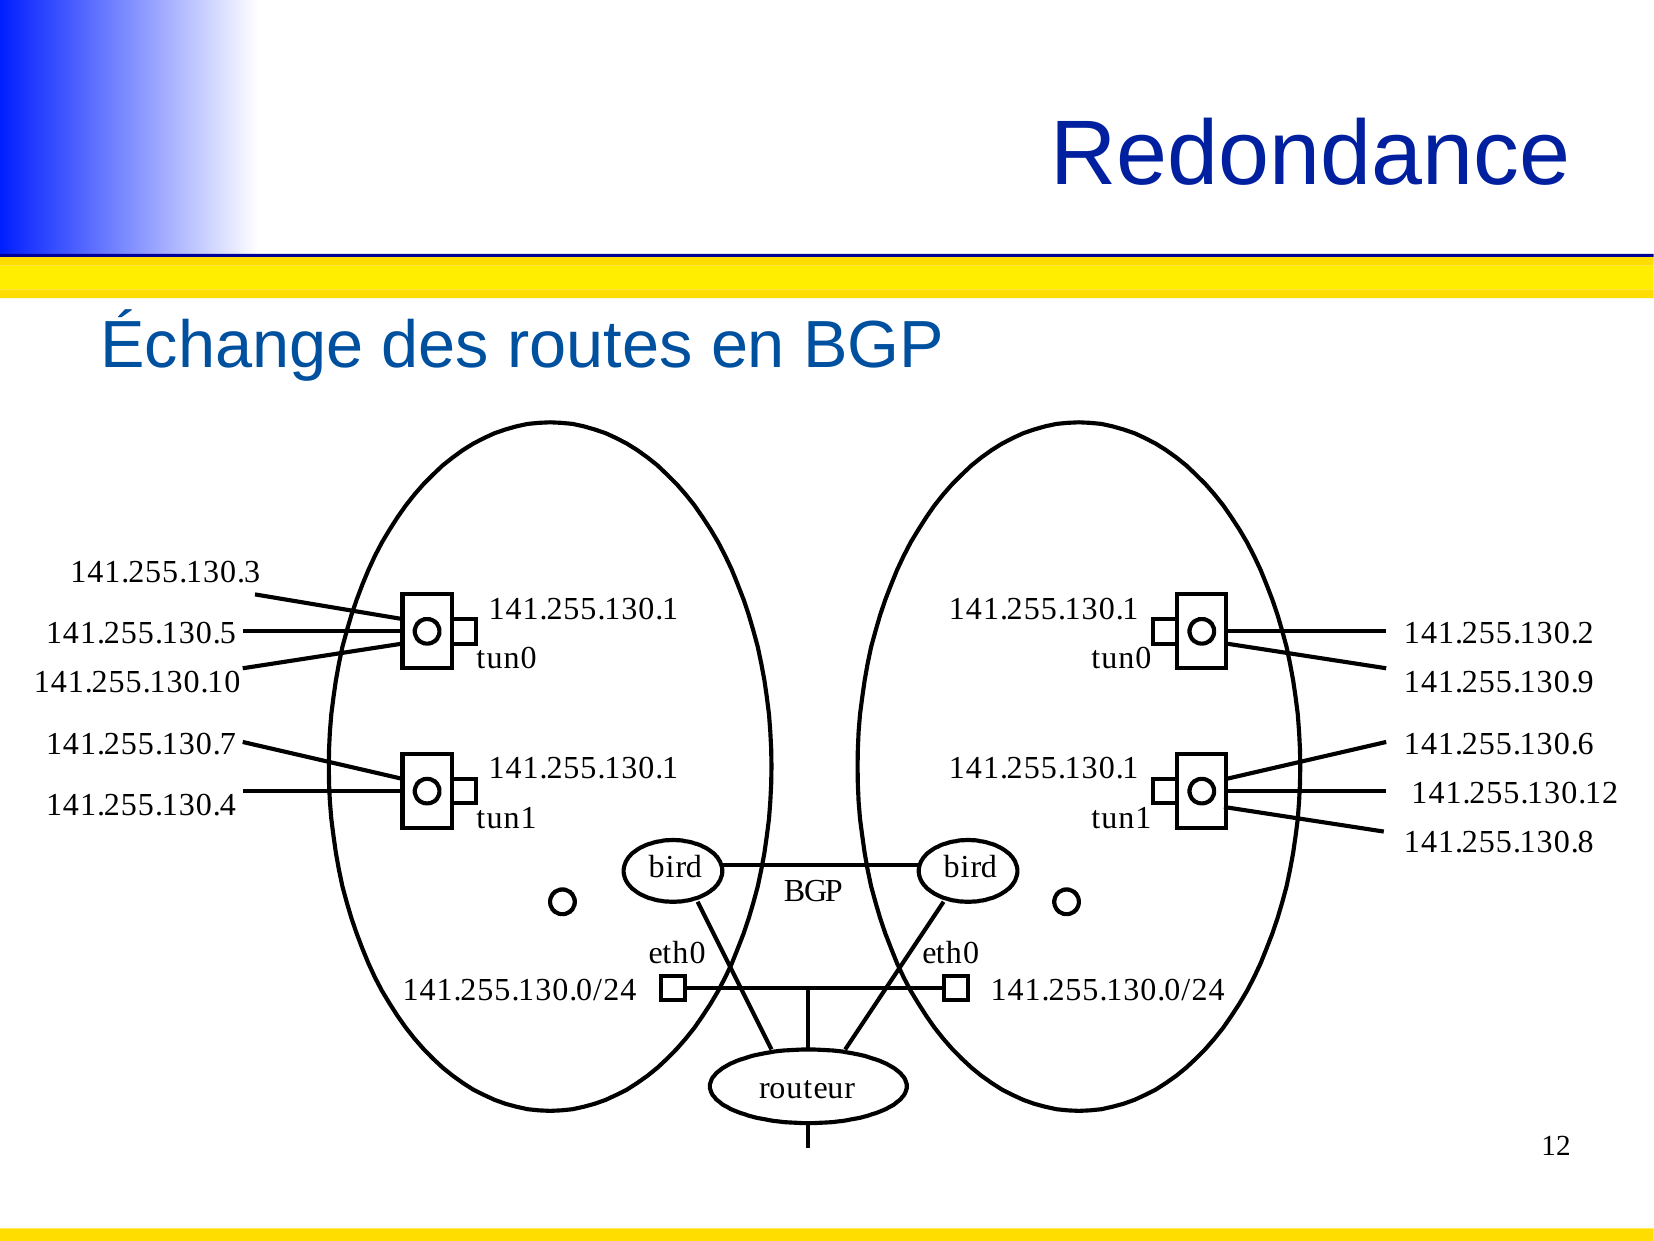

# Redondance
Échange des routes en BGP
12